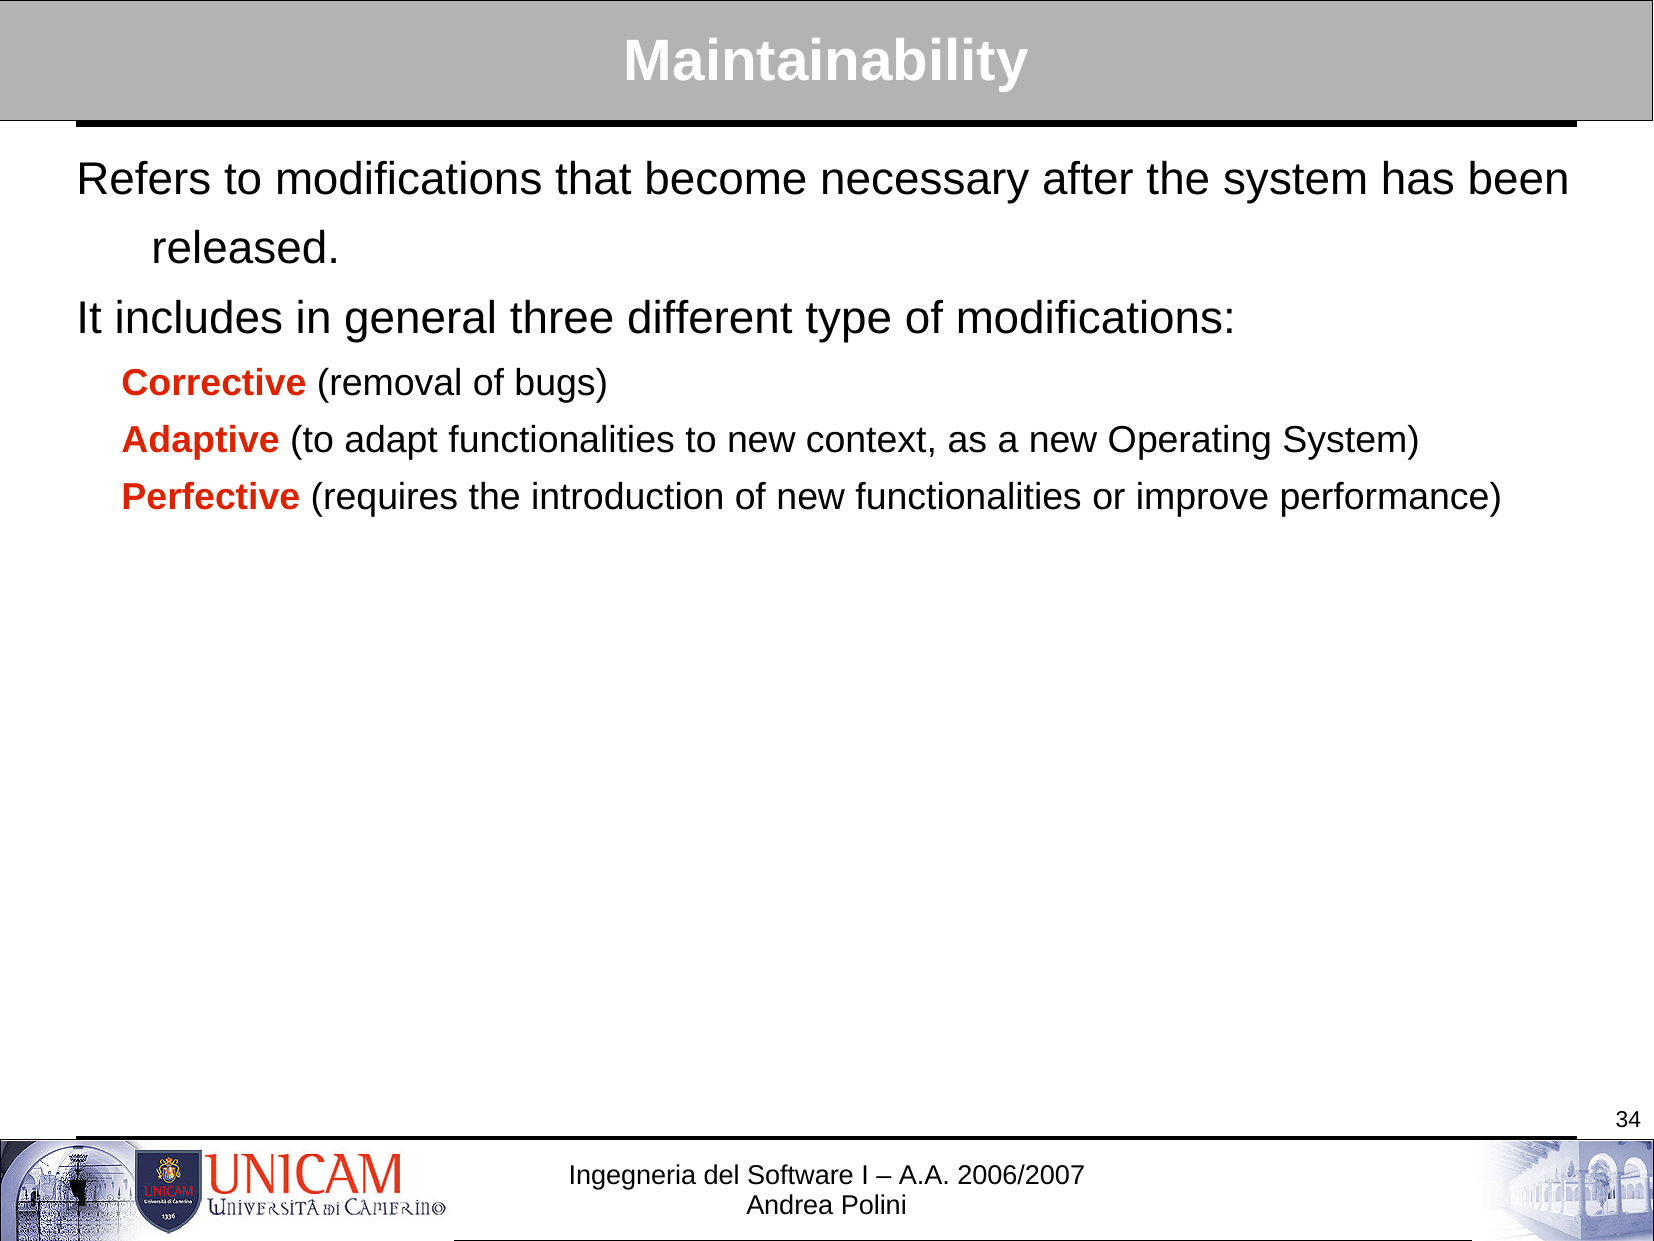

# Maintainability
Refers to modifications that become necessary after the system has been released.
It includes in general three different type of modifications:
Corrective (removal of bugs)
Adaptive (to adapt functionalities to new context, as a new Operating System)
Perfective (requires the introduction of new functionalities or improve performance)
34